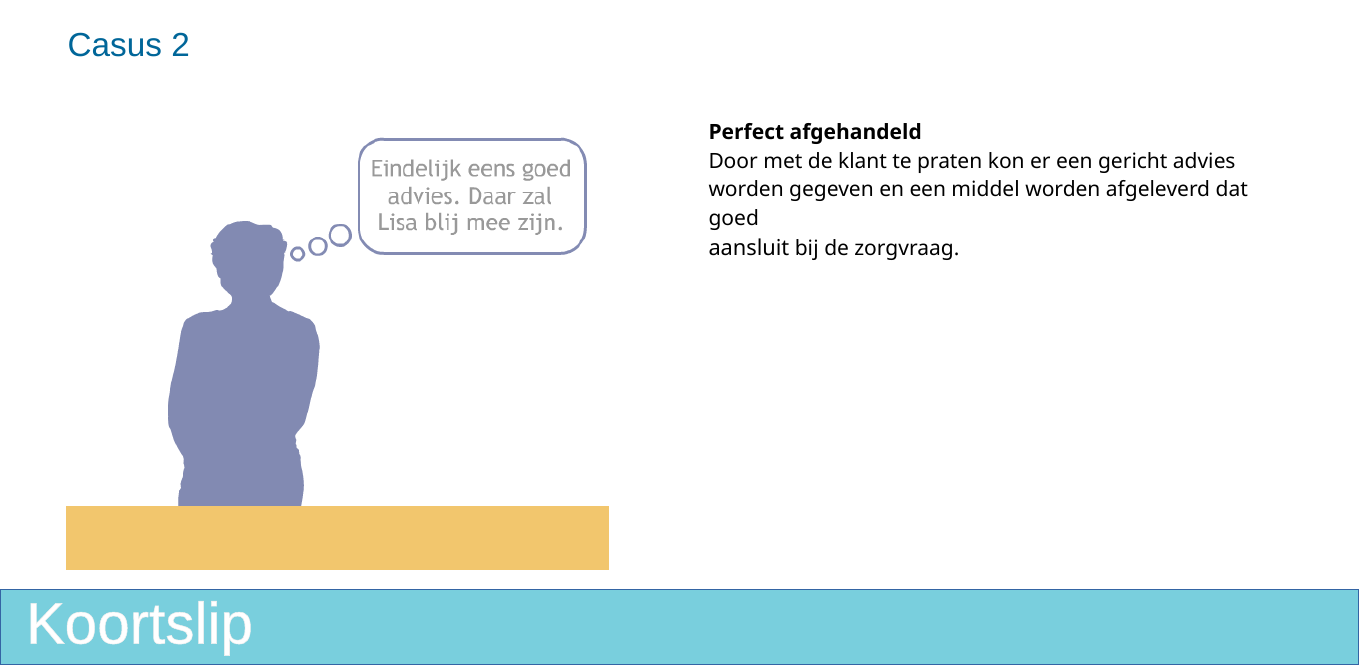

# Casus 2
Perfect afgehandeld
Door met de klant te praten kon er een gericht advies
worden gegeven en een middel worden afgeleverd dat goed
aansluit bij de zorgvraag.
02 zelfzorg Acne
Koortslip